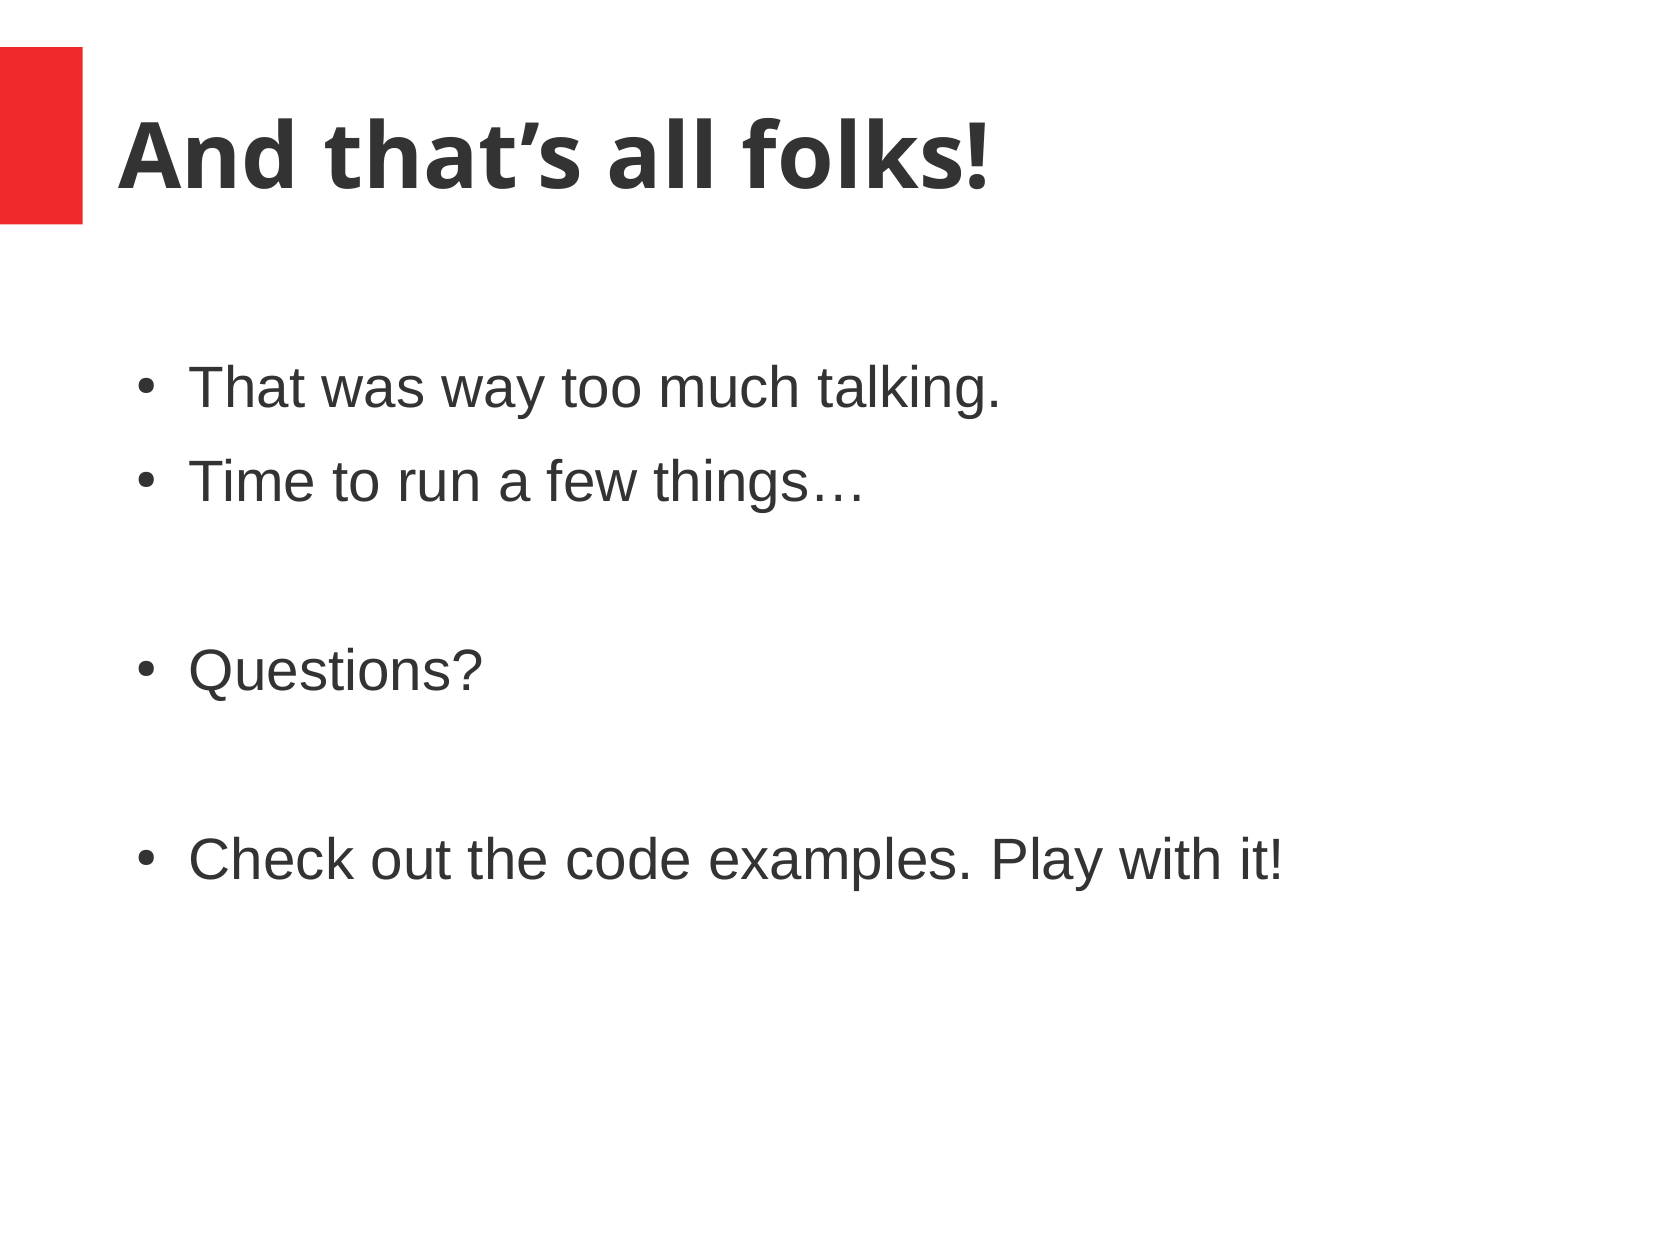

# And that’s all folks!
That was way too much talking.
Time to run a few things…
Questions?
Check out the code examples. Play with it!